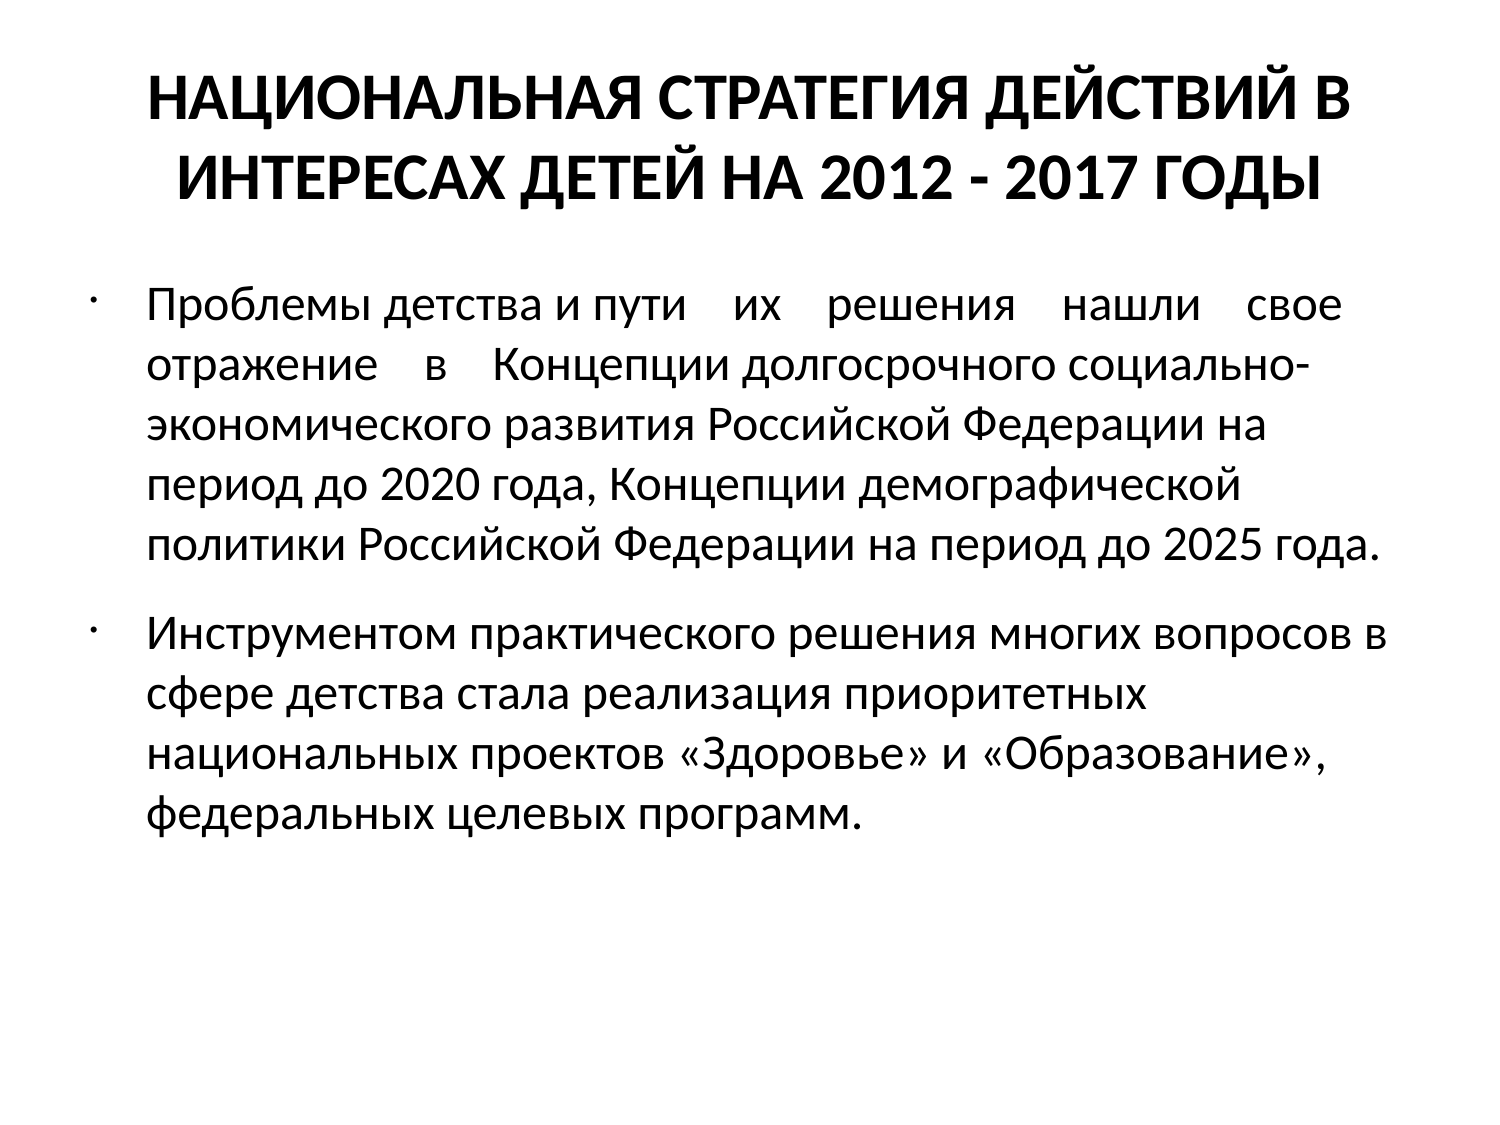

# НАЦИОНАЛЬНАЯ СТРАТЕГИЯ ДЕЙСТВИЙ В ИНТЕРЕСАХ ДЕТЕЙ НА 2012 - 2017 ГОДЫ
Проблемы детства и пути    их    решения    нашли    свое    отражение    в    Концепции долгосрочного социально-экономического развития Российской Федерации на период до 2020 года, Концепции демографической политики Российской Федерации на период до 2025 года.
Инструментом практического решения многих вопросов в сфере детства стала реализация приоритетных национальных проектов «Здоровье» и «Образование», федеральных целевых программ.